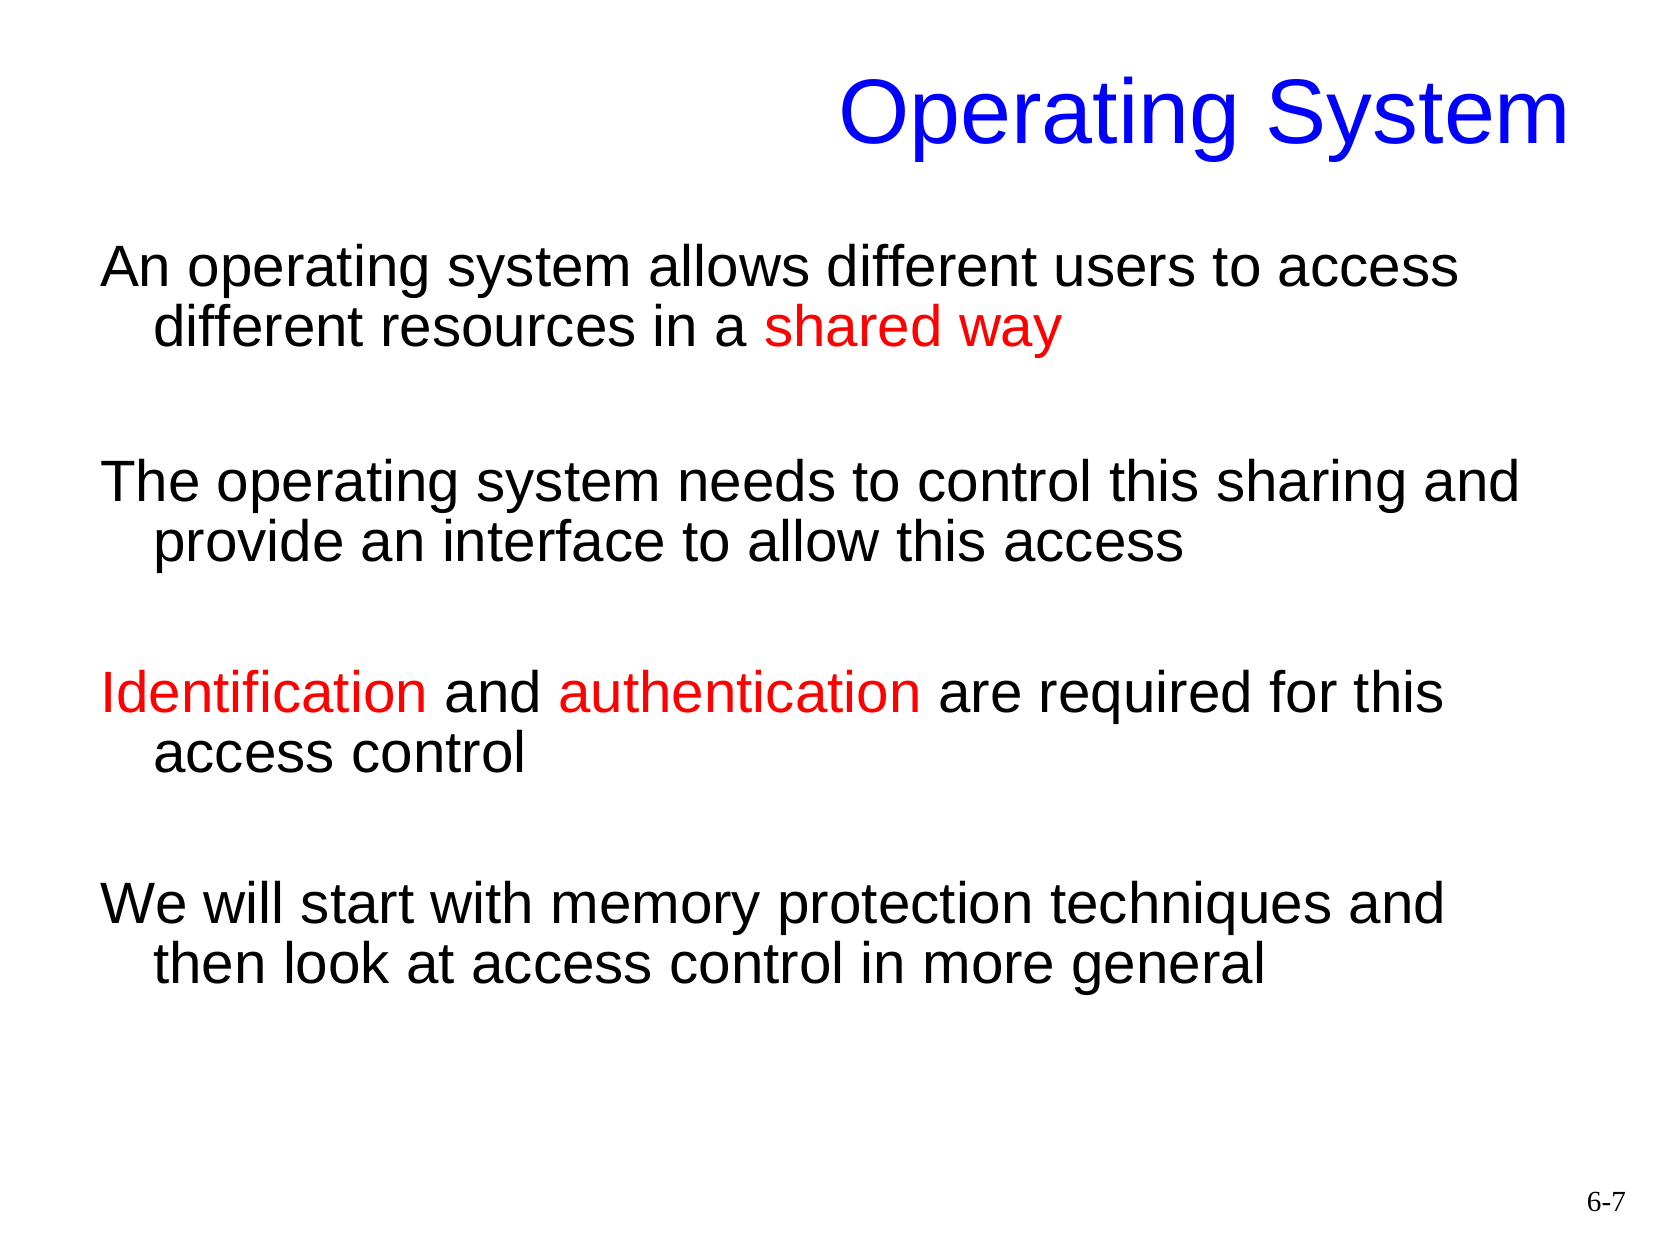

# Operating System
An operating system allows different users to access different resources in a shared way
The operating system needs to control this sharing and provide an interface to allow this access
Identification and authentication are required for this access control
We will start with memory protection techniques and then look at access control in more general